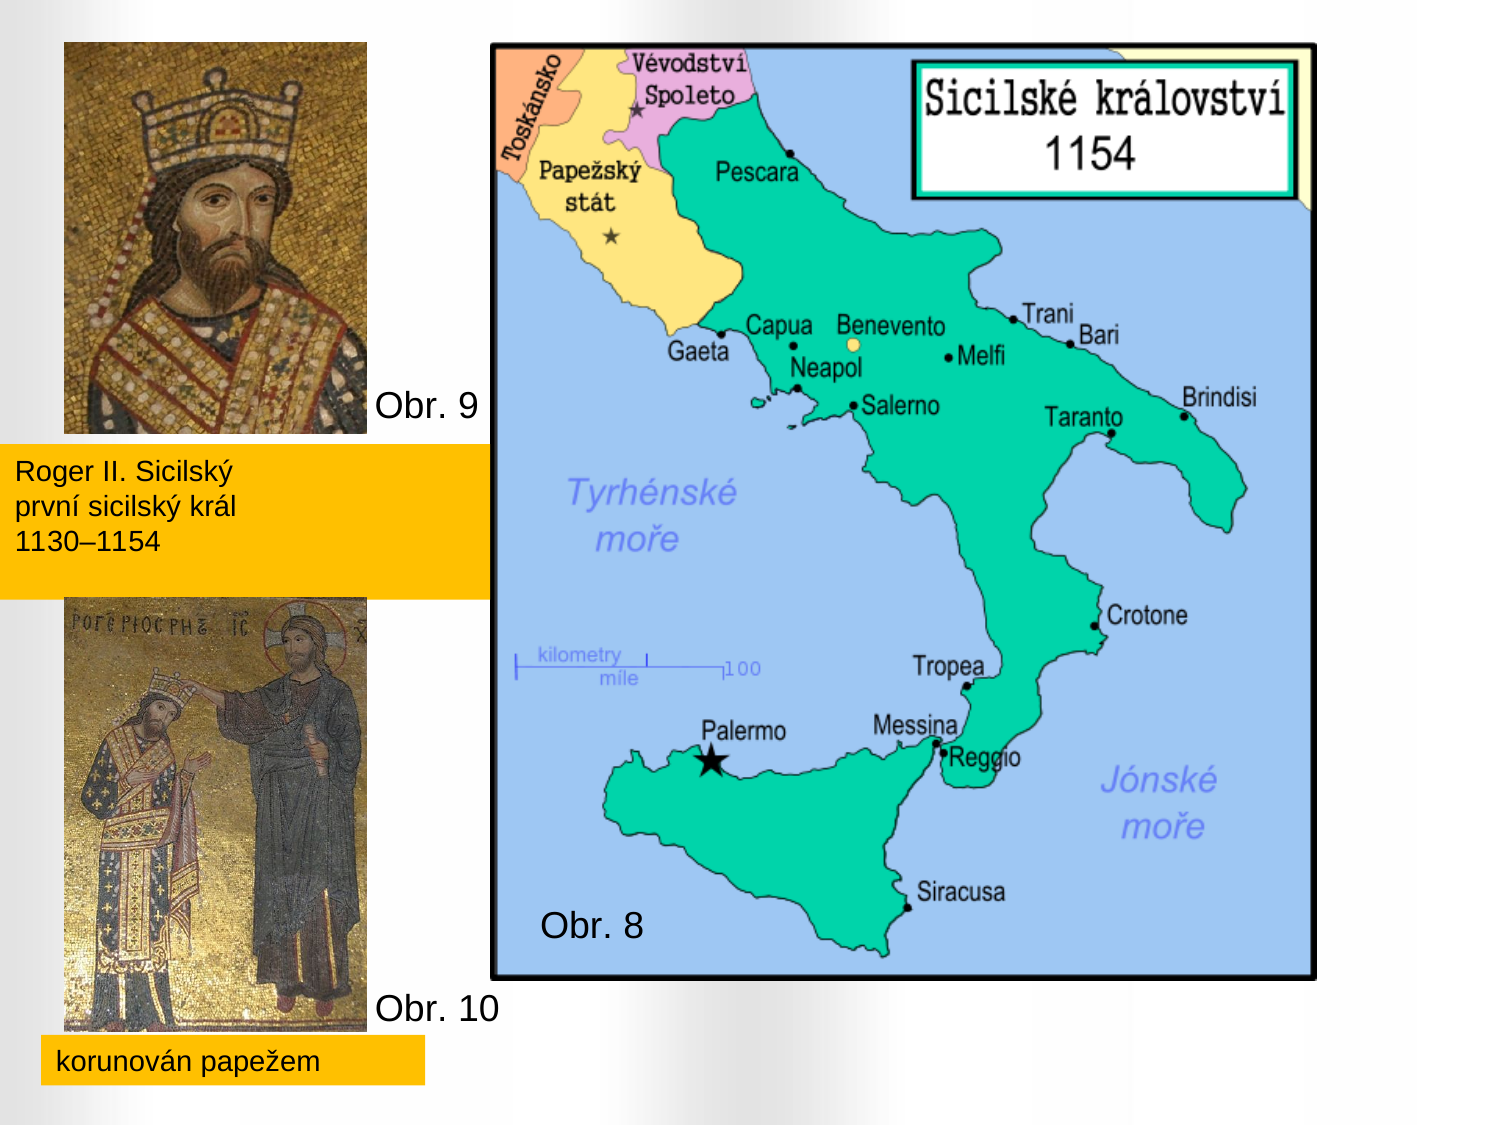

Obr. 9
Roger II. Sicilský
první sicilský král
1130–1154
Obr. 8
Obr. 10
korunován papežem